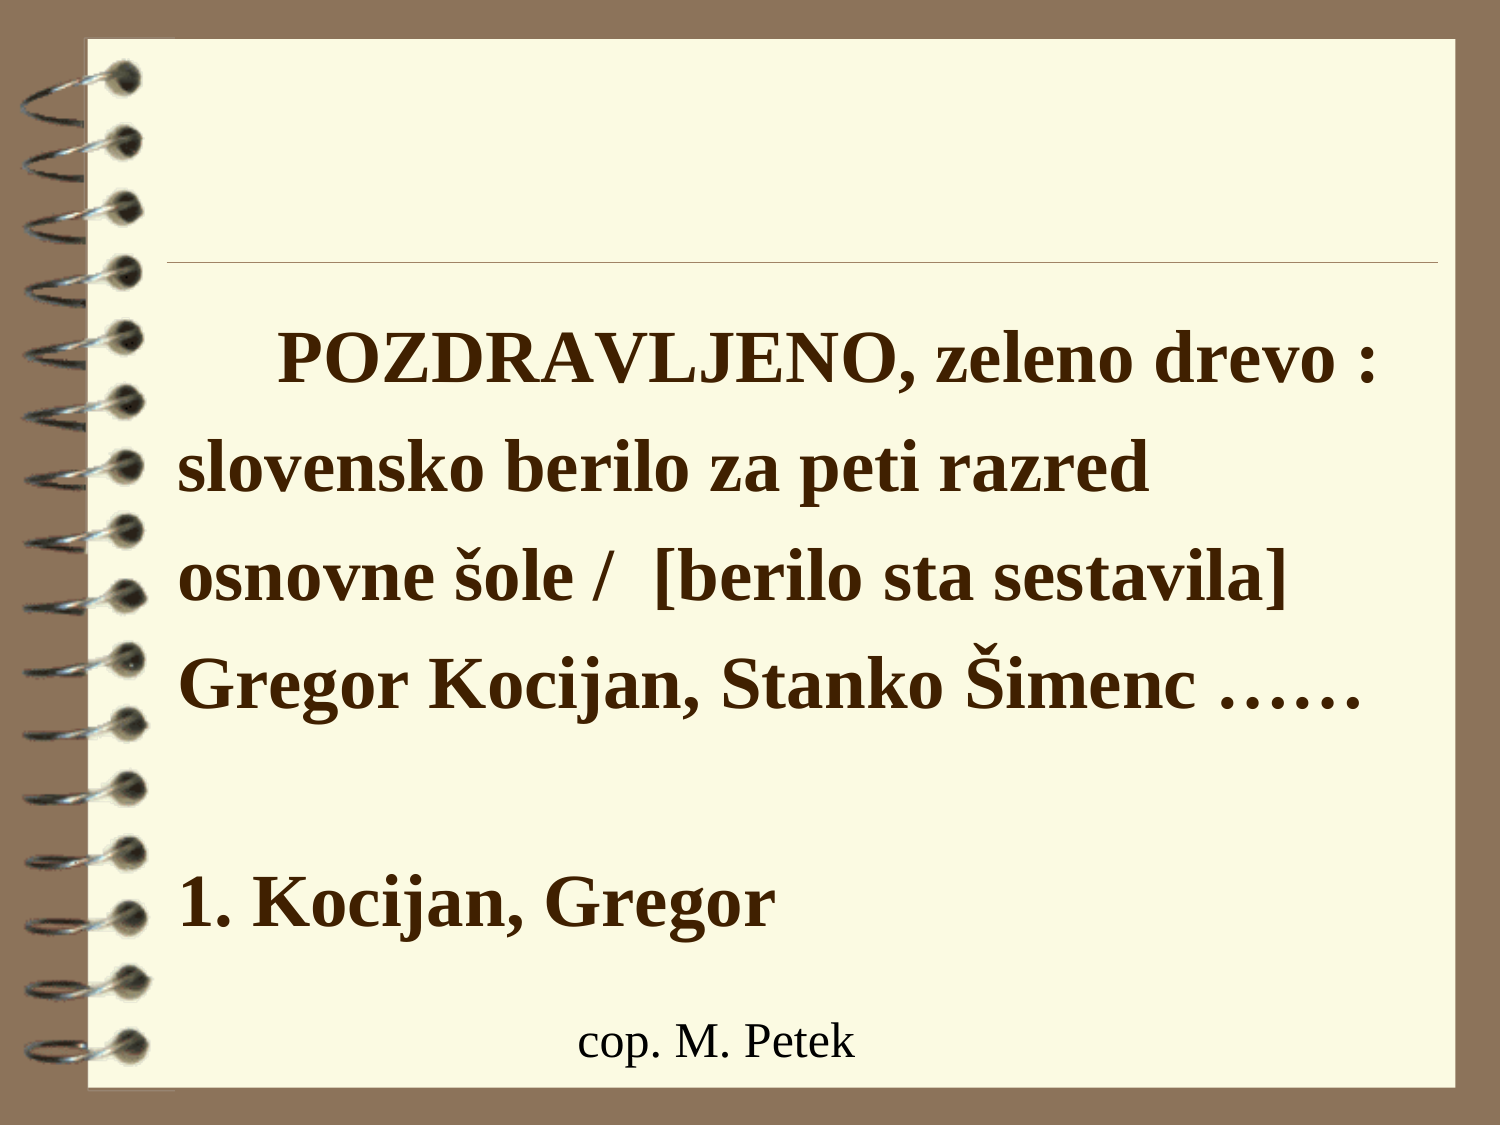

# POZDRAVLJENO, zeleno drevo :
slovensko berilo za peti razred
osnovne šole / [berilo sta sestavila]
Gregor Kocijan, Stanko Šimenc ……
1. Kocijan, Gregor
cop. M. Petek